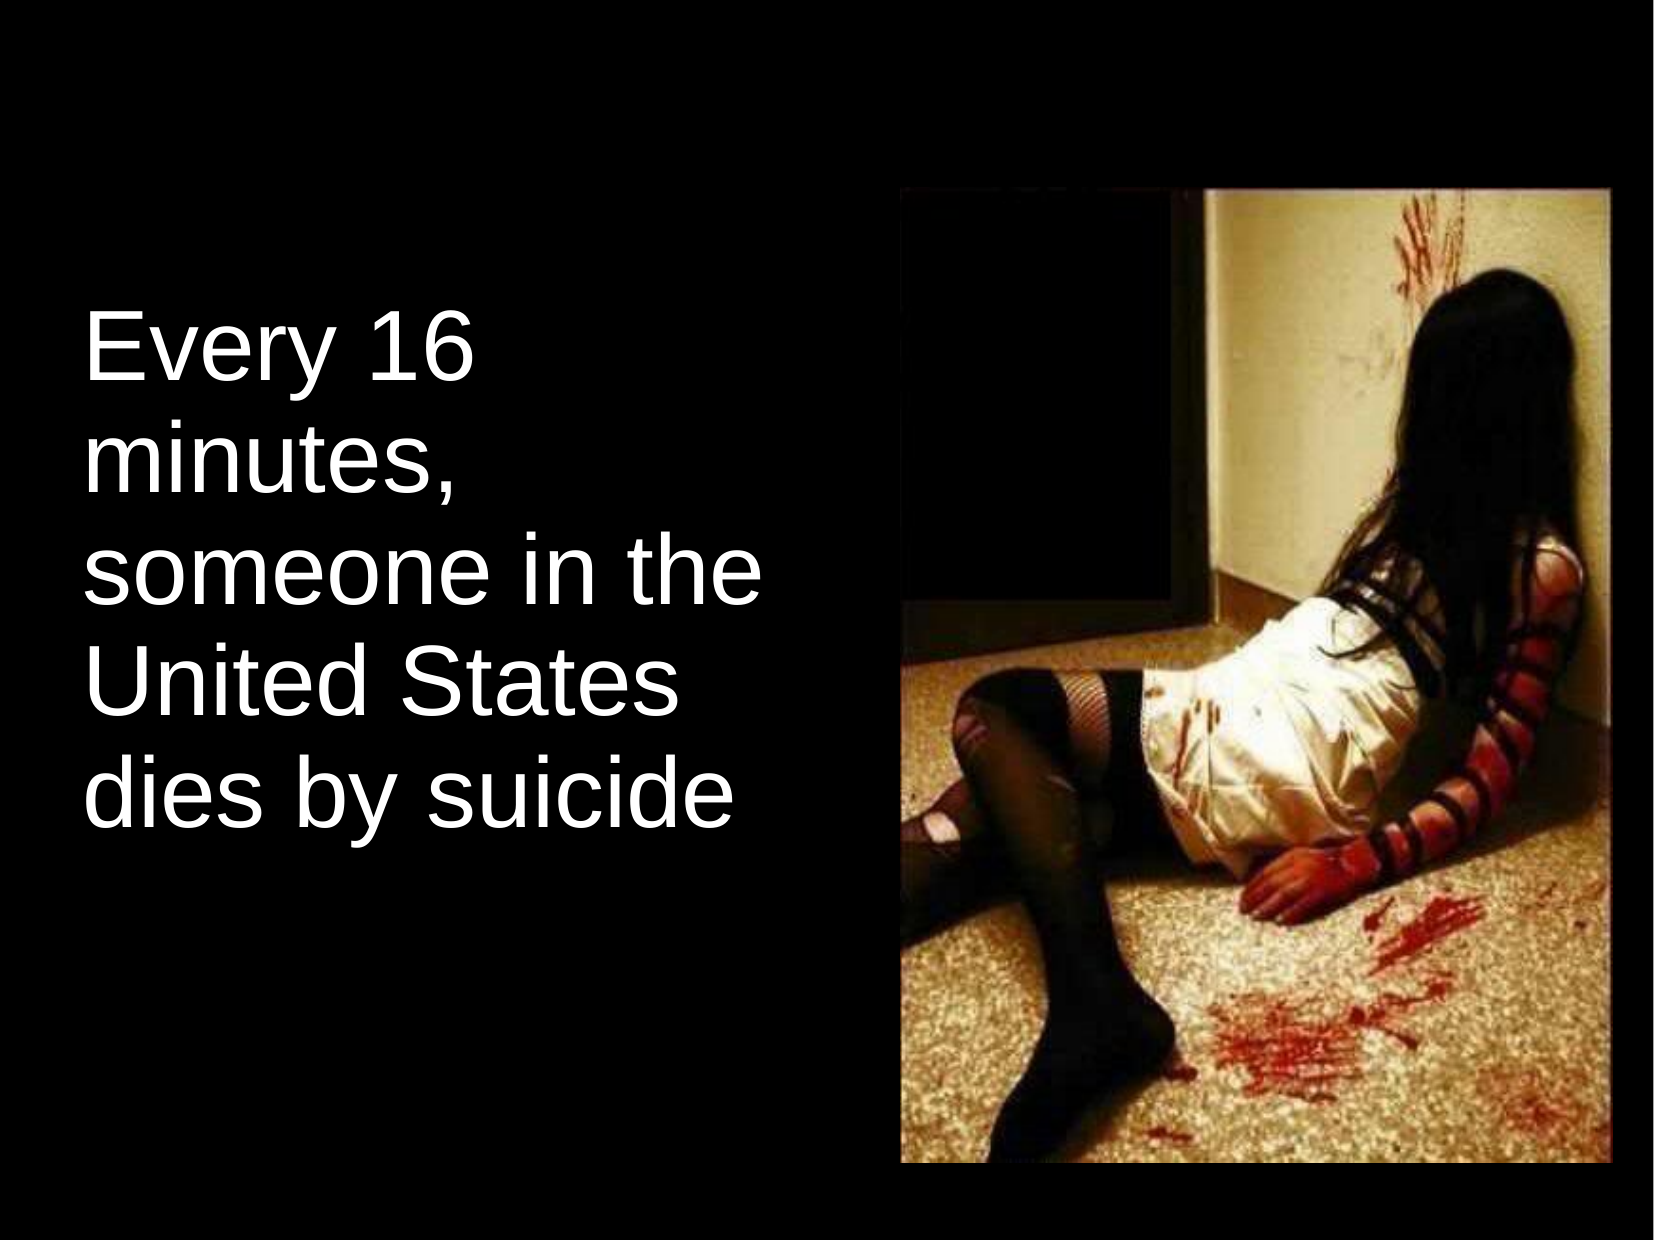

# Every 16 minutes, someone in the United States dies by suicide